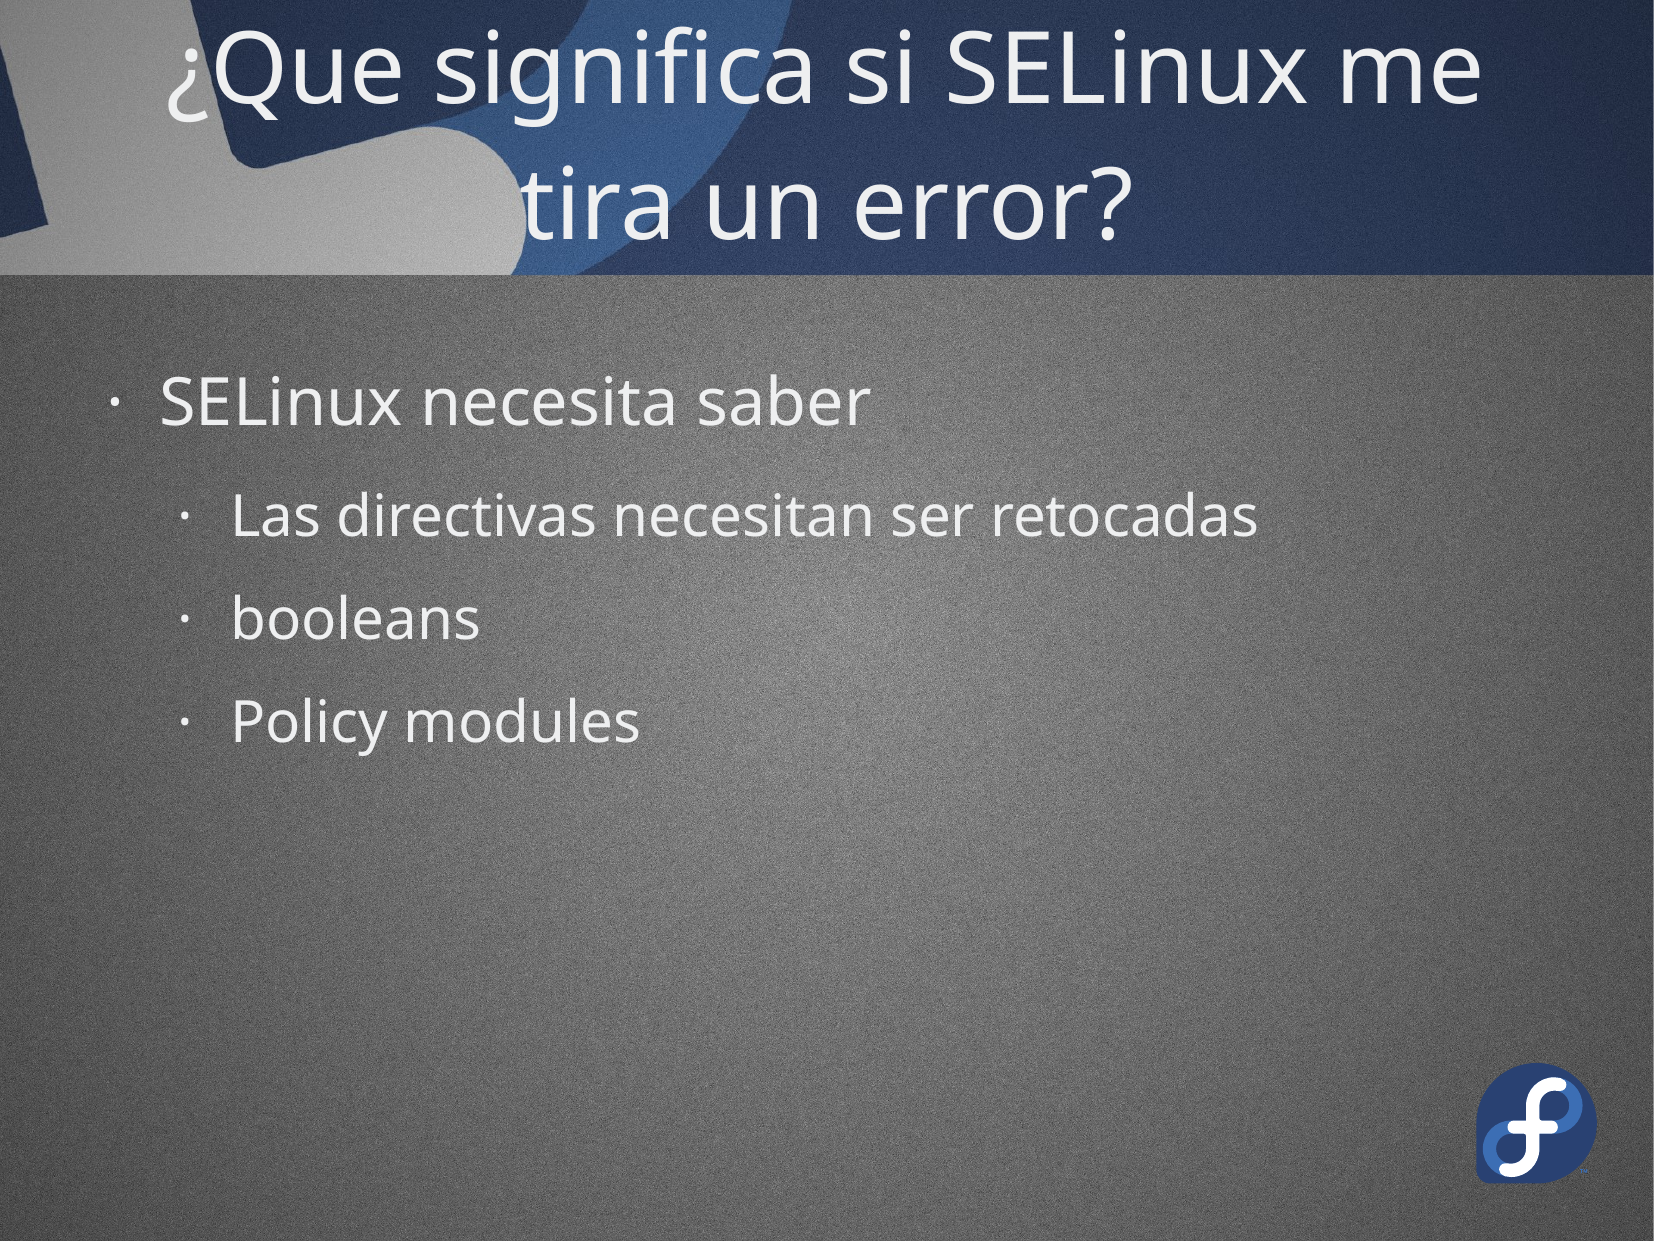

# ¿Que significa si SELinux me tira un error?
SELinux necesita saber
Las directivas necesitan ser retocadas
booleans
Policy modules